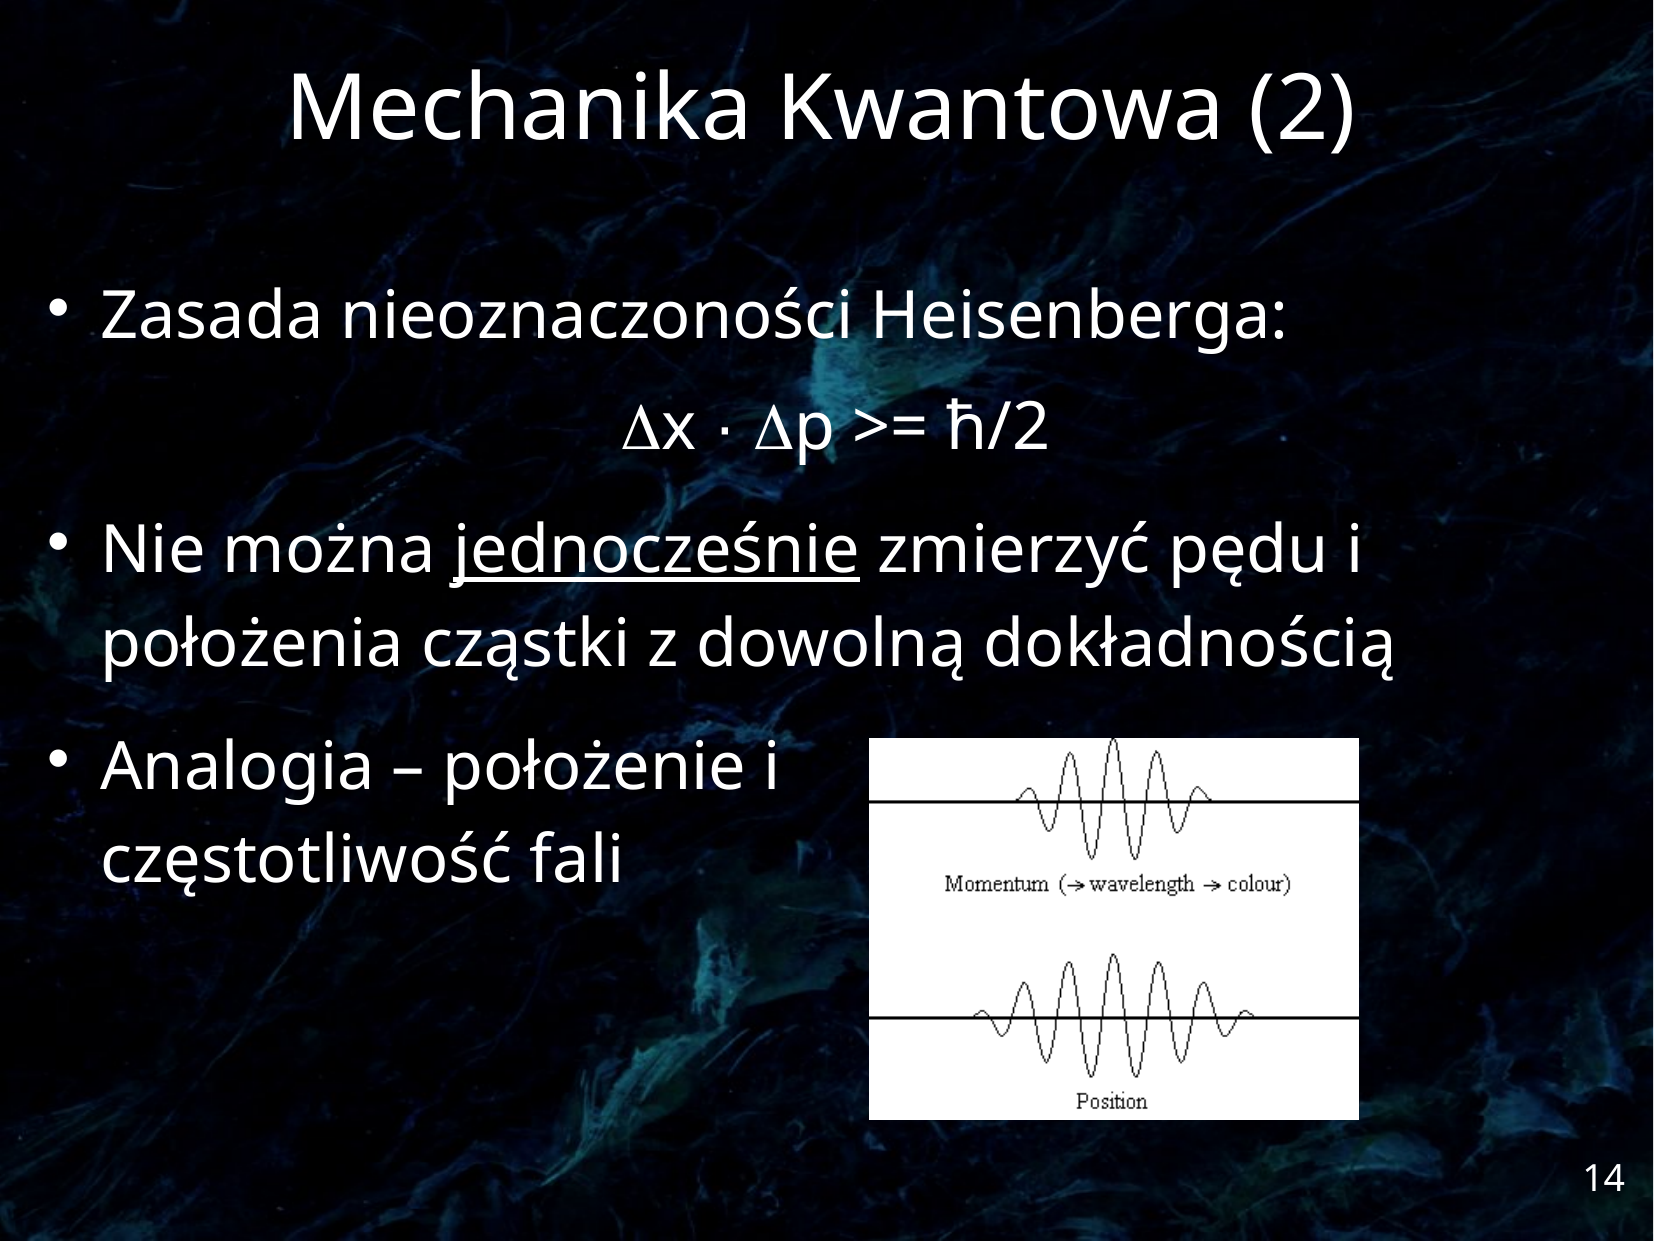

# Mechanika Kwantowa (2)‏
Zasada nieoznaczoności Heisenberga:
x · p >= ħ/2
Nie można jednocześnie zmierzyć pędu i położenia cząstki z dowolną dokładnością
Analogia – położenie i
częstotliwość fali
  = h/p
14